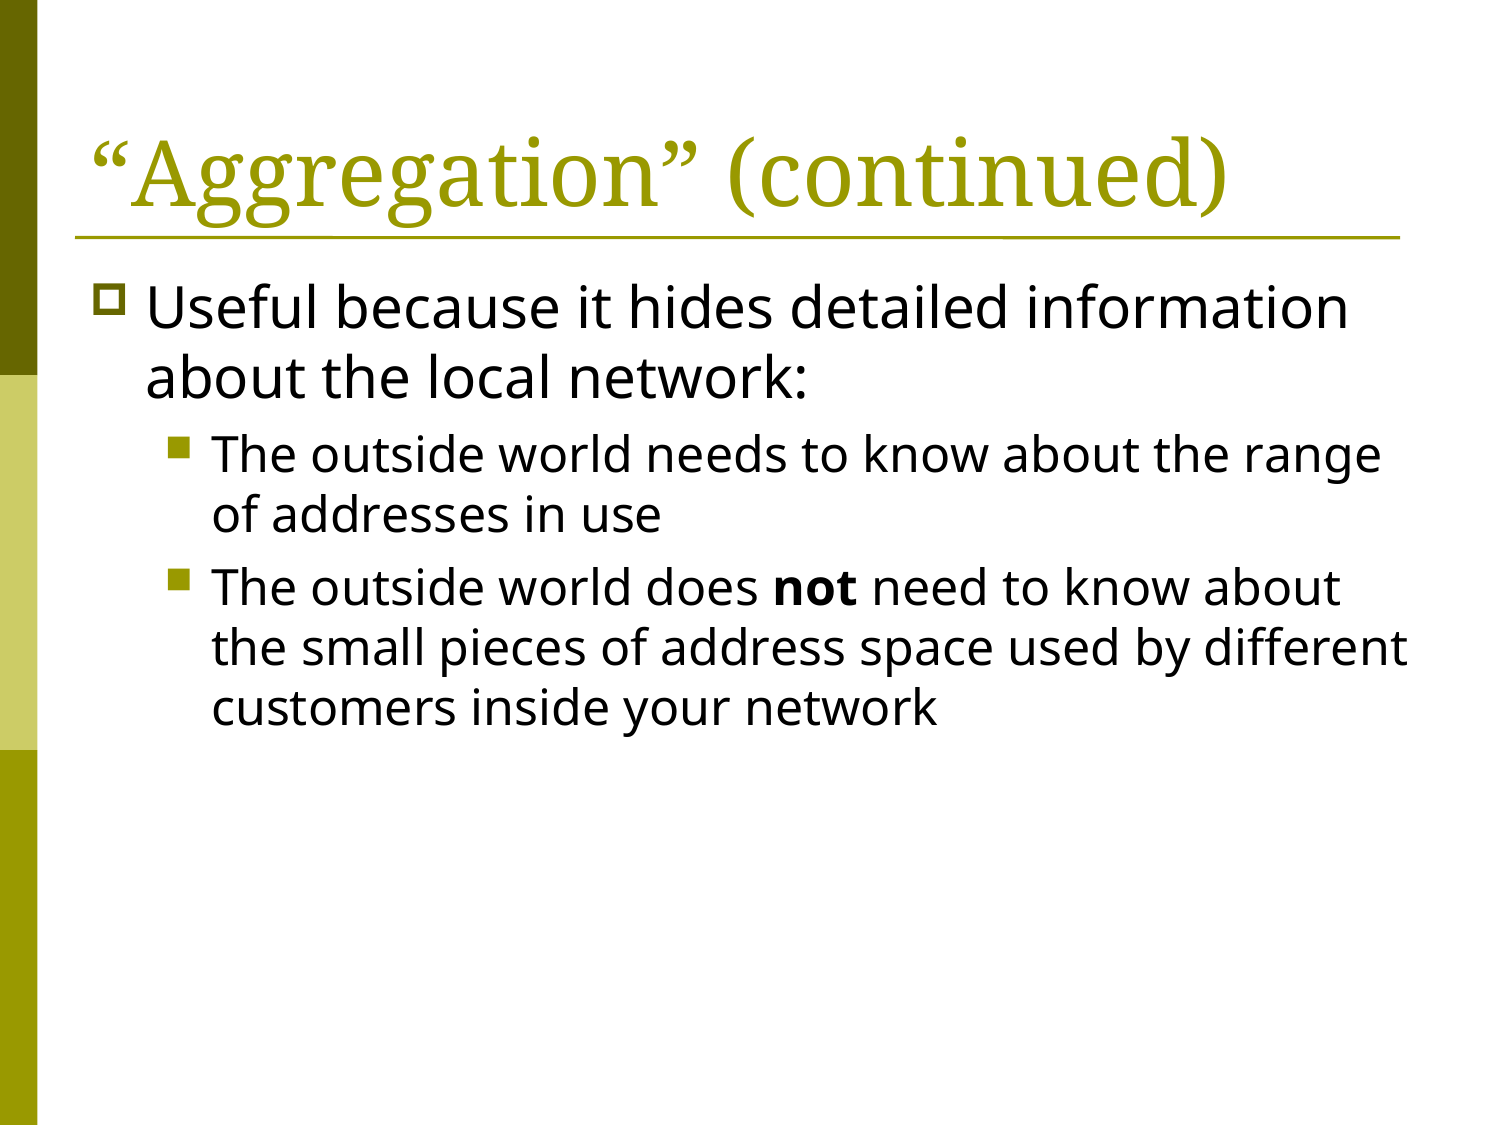

# “Aggregation” (continued)
Useful because it hides detailed information about the local network:
The outside world needs to know about the range of addresses in use
The outside world does not need to know about the small pieces of address space used by different customers inside your network